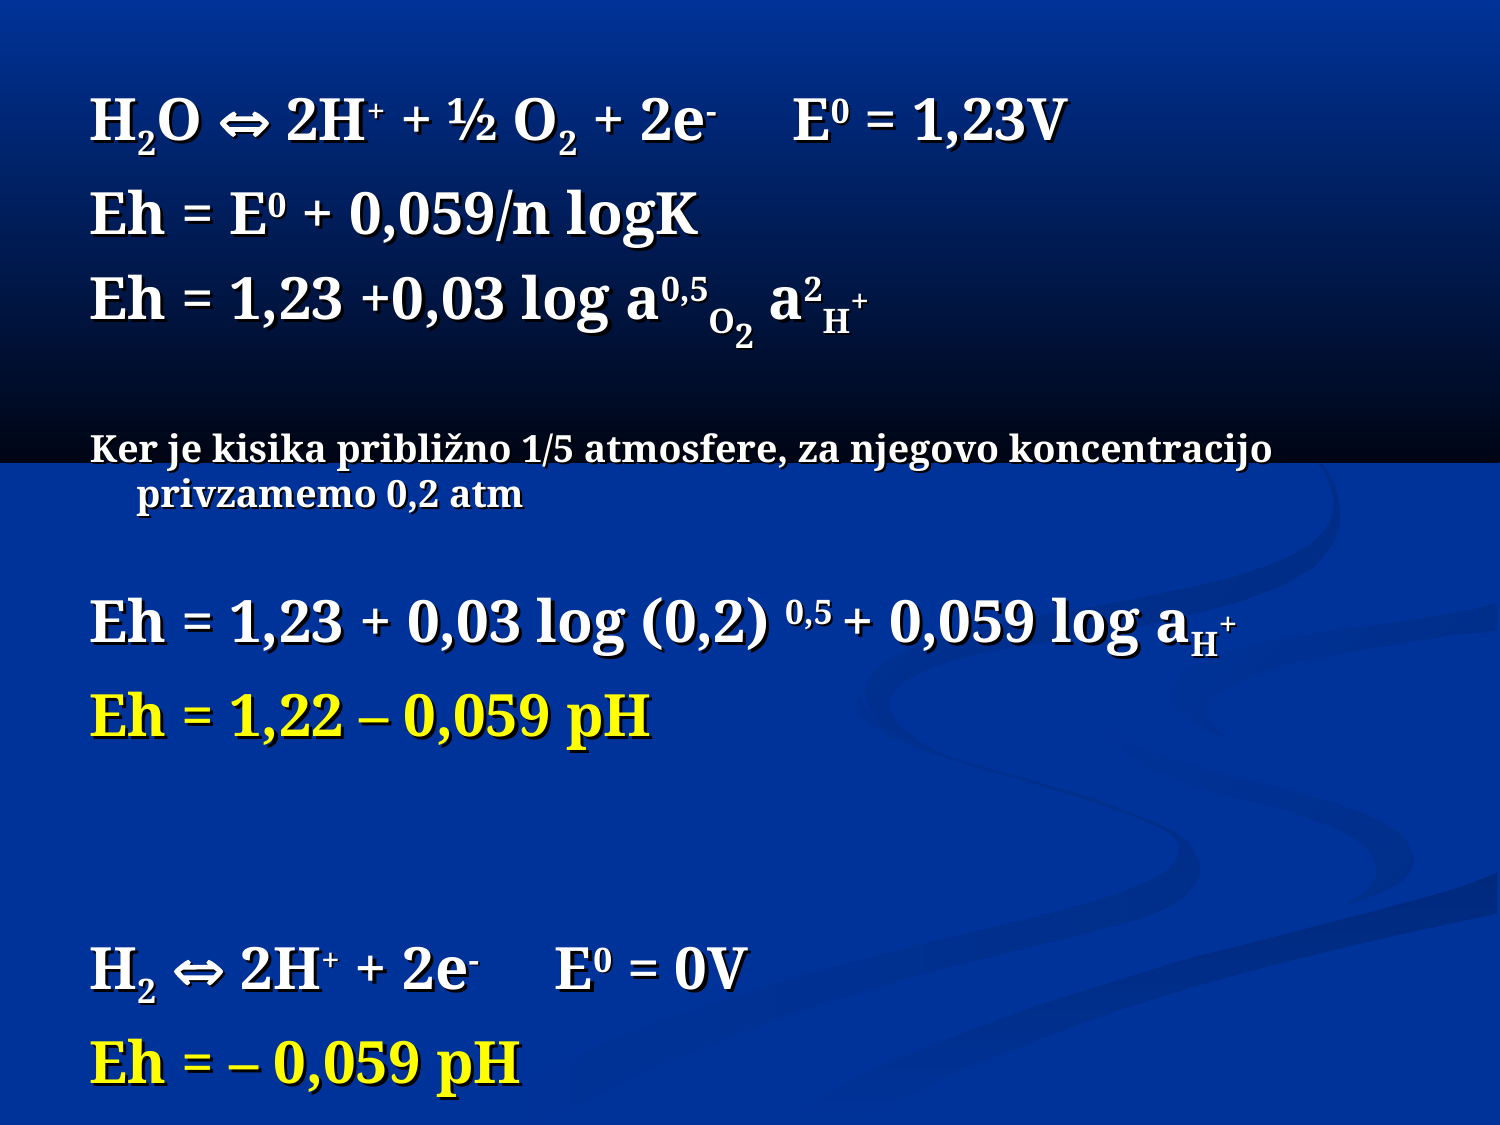

# H2O  2H+ + ½ O2 + 2e- E0 = 1,23V
Eh = E0 + 0,059/n logK
Eh = 1,23 +0,03 log a0,5O2 a2H+
Ker je kisika približno 1/5 atmosfere, za njegovo koncentracijo privzamemo 0,2 atm
Eh = 1,23 + 0,03 log (0,2) 0,5 + 0,059 log aH+
Eh = 1,22 – 0,059 pH
H2  2H+ + 2e- E0 = 0V
Eh = – 0,059 pH